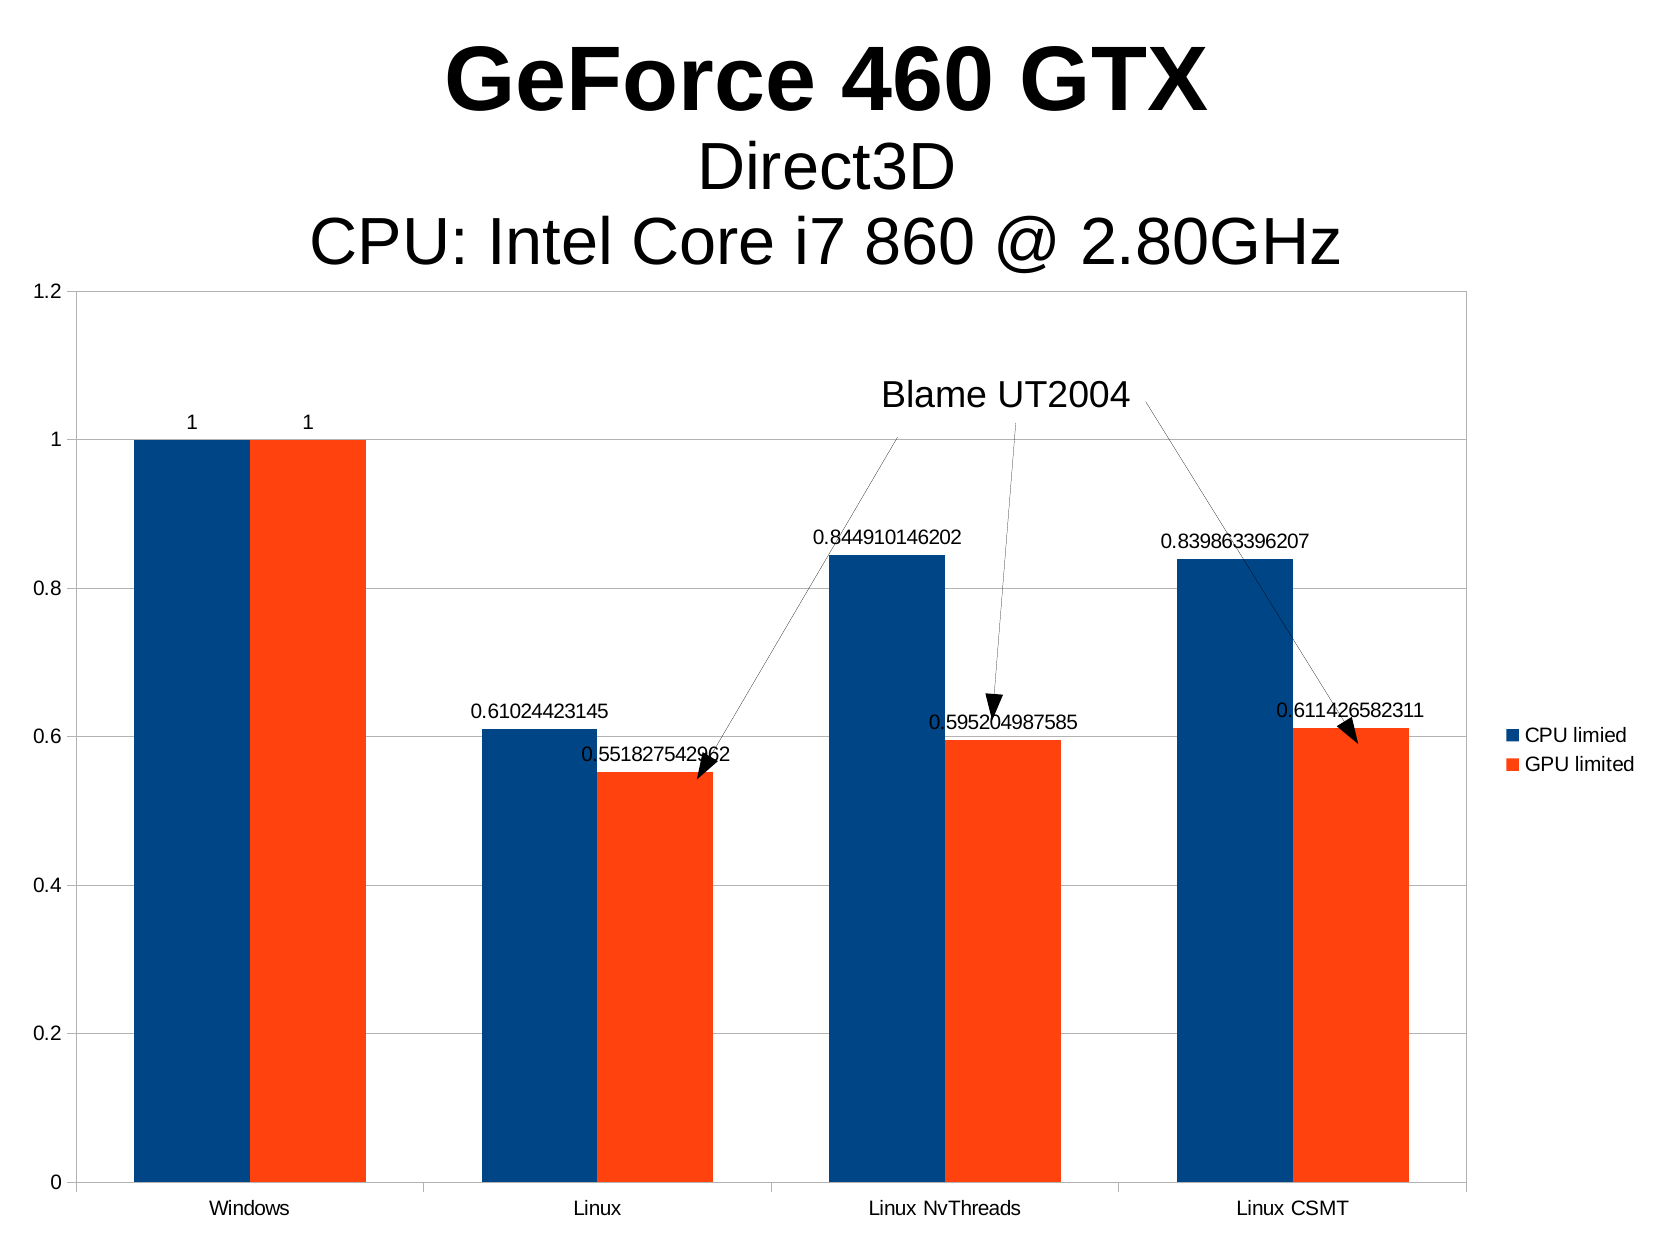

# GeForce 460 GTX Direct3D CPU: Intel Core i7 860 @ 2.80GHz
### Chart
| Category | CPU limied | GPU limited |
|---|---|---|
| Windows | 1.0 | 1.0 |
| Linux | 0.61024423145 | 0.551827542962 |
| Linux NvThreads | 0.844910146202 | 0.595204987585 |
| Linux CSMT | 0.839863396207 | 0.611426582311 |Blame UT2004